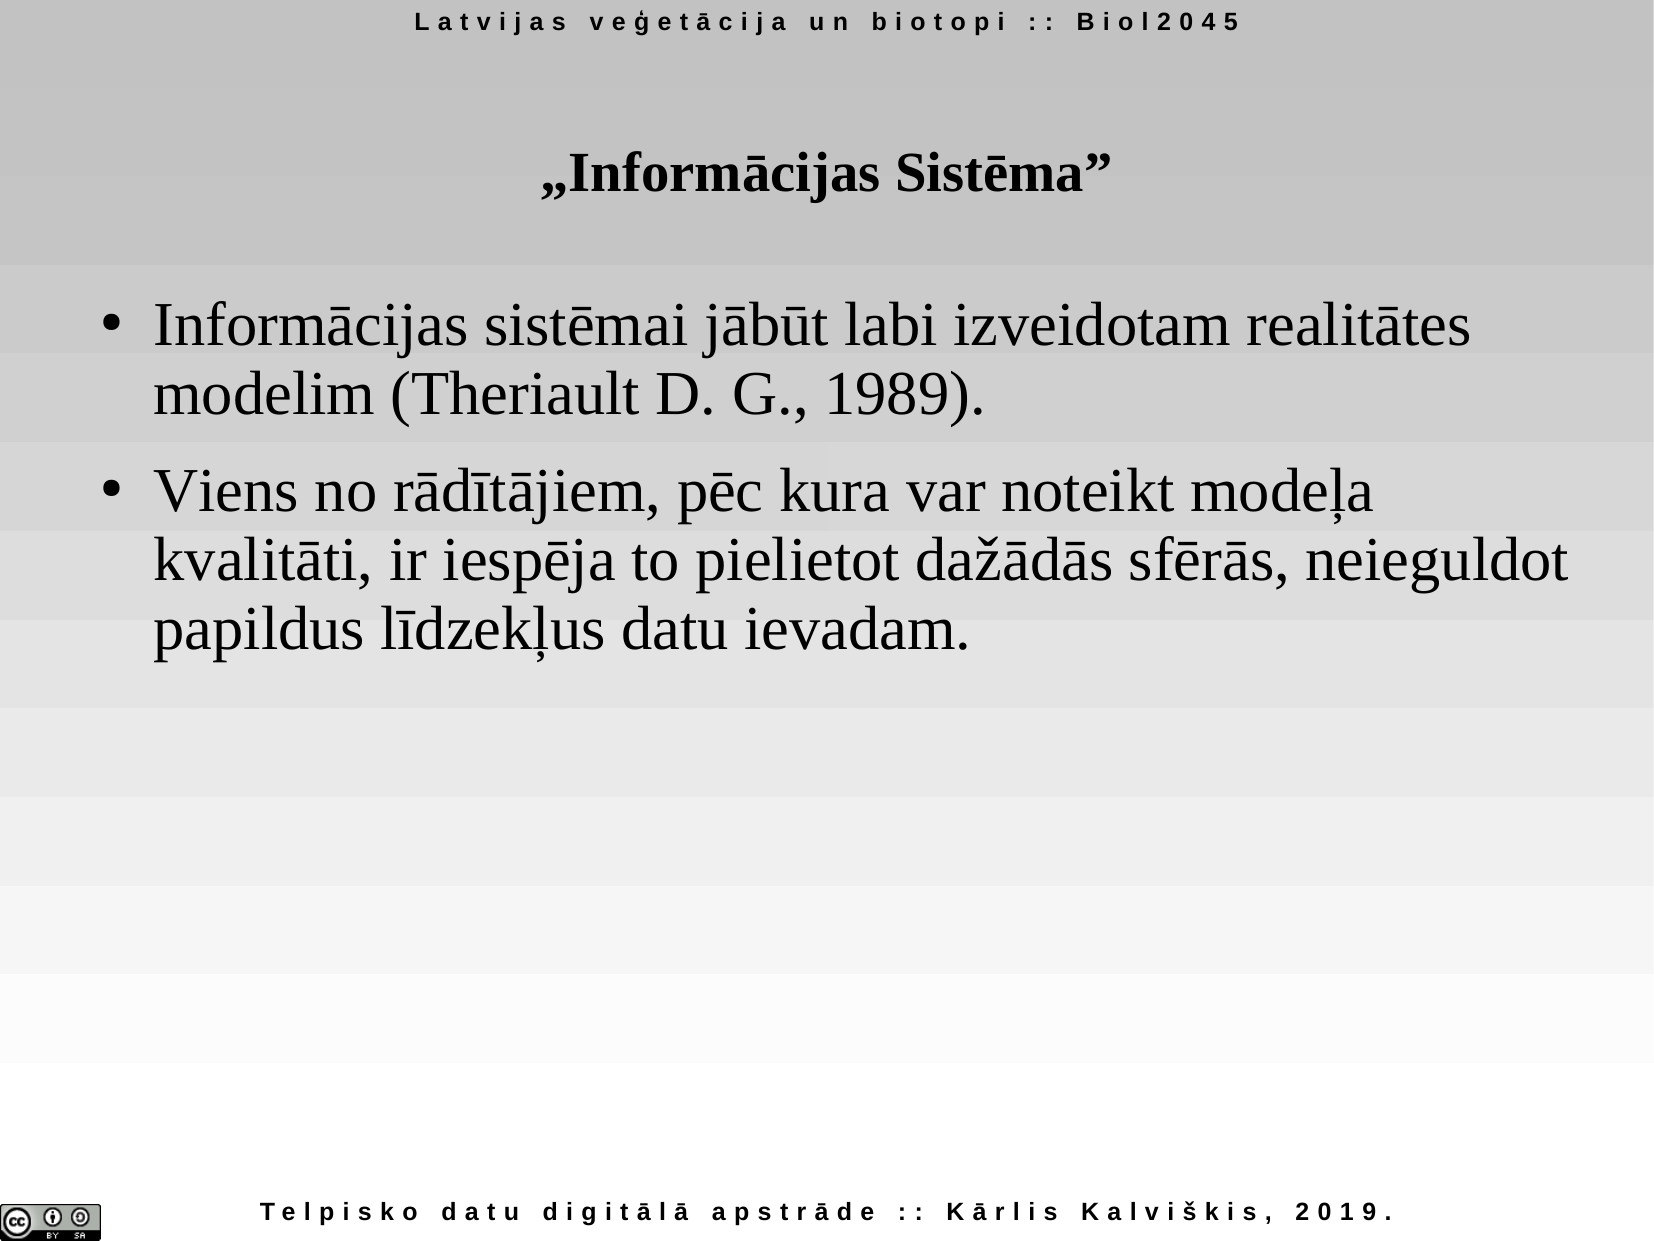

# „Informācijas Sistēma”
Informācijas sistēmai jābūt labi izveidotam realitātes modelim (Theriault D. G., 1989).
Viens no rādītājiem, pēc kura var noteikt modeļa kvalitāti, ir iespēja to pielietot dažādās sfērās, neieguldot papildus līdzekļus datu ievadam.